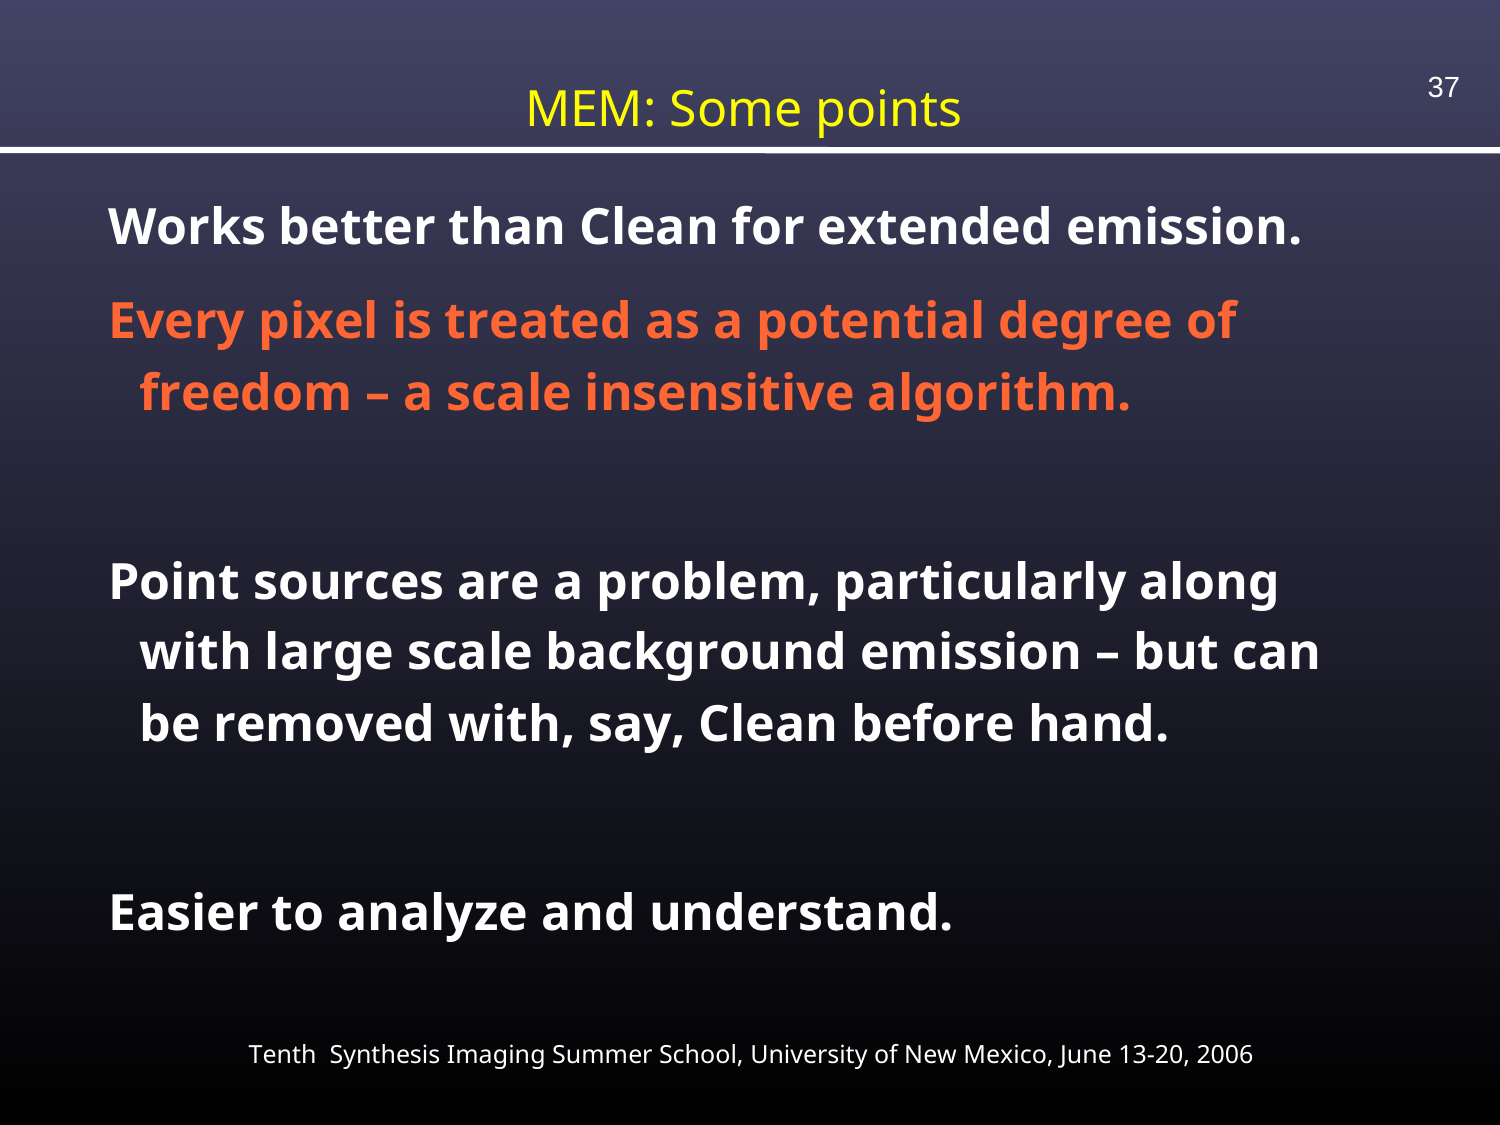

# MEM: Some points
Works better than Clean for extended emission.
Every pixel is treated as a potential degree of freedom – a scale insensitive algorithm.
Point sources are a problem, particularly along with large scale background emission – but can be removed with, say, Clean before hand.
Easier to analyze and understand.